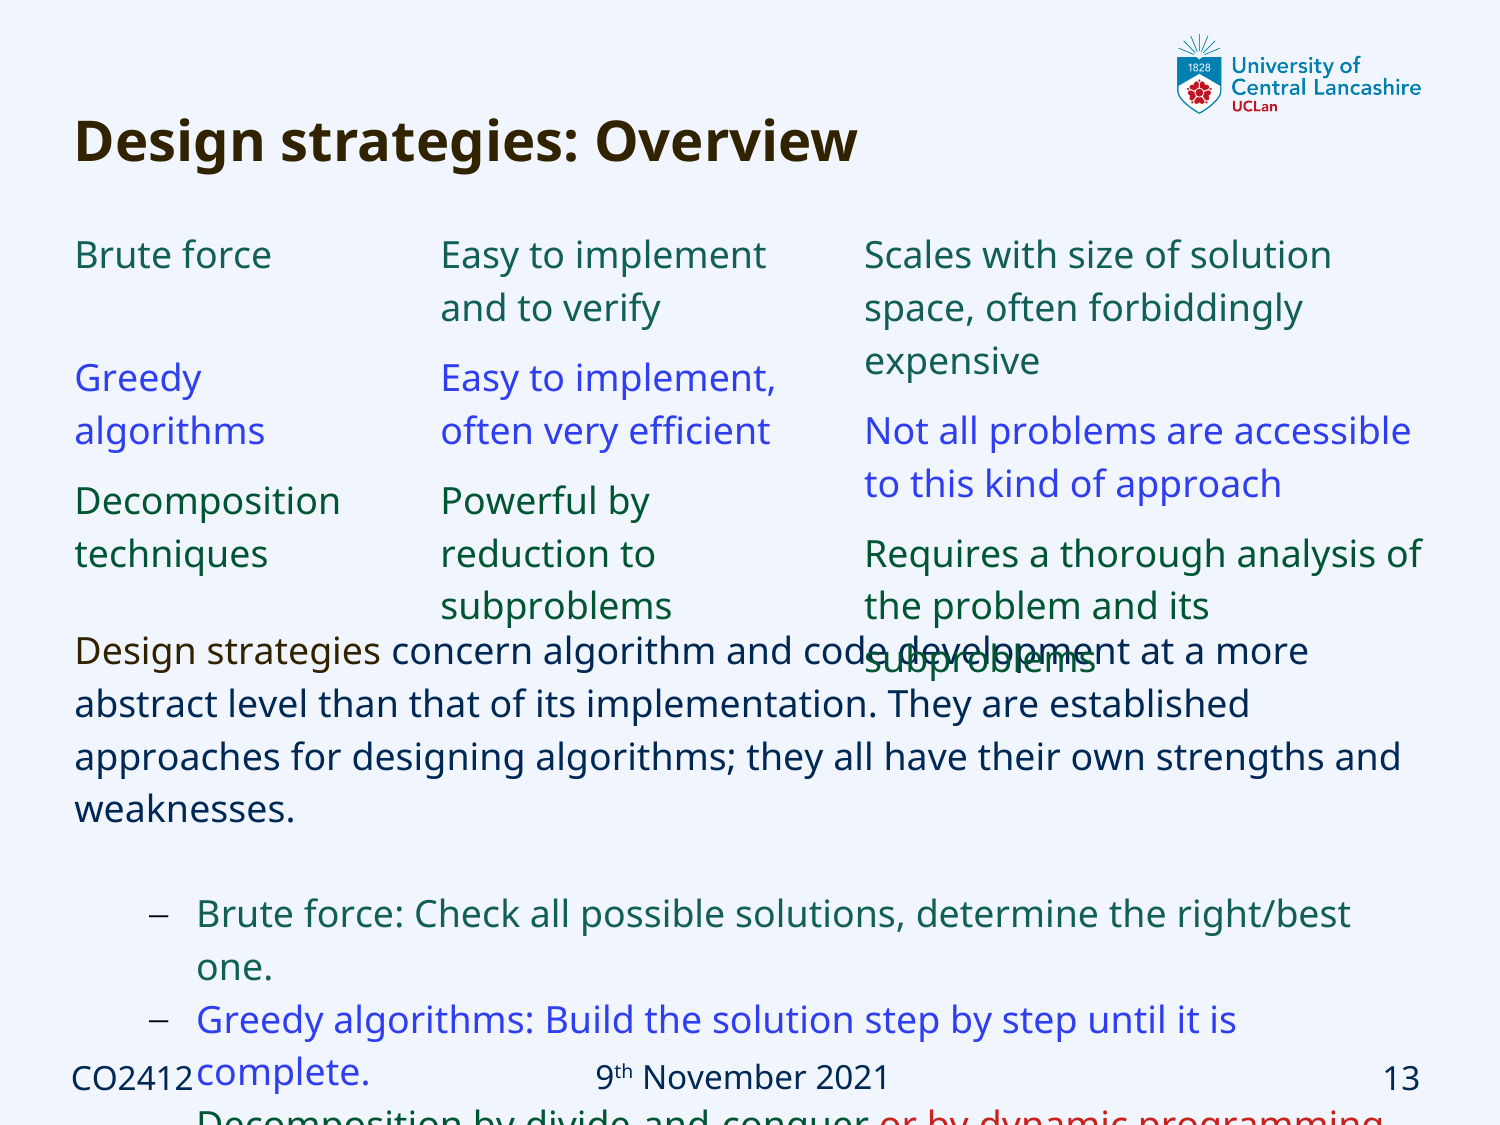

# Design strategies: Overview
Brute force
Greedy algorithms
Decomposition
techniques
Easy to implement and to verify
Easy to implement, often very efficient
Powerful by reduction to subproblems
Scales with size of solution space, often forbiddingly expensive
Not all problems are accessible to this kind of approach
Requires a thorough analysis of the problem and its subproblems
Design strategies concern algorithm and code development at a more abstract level than that of its implementation. They are established approaches for designing algorithms; they all have their own strengths and weaknesses.
Brute force: Check all possible solutions, determine the right/best one.
Greedy algorithms: Build the solution step by step until it is complete.
Decomposition by divide-and-conquer or by dynamic programming.